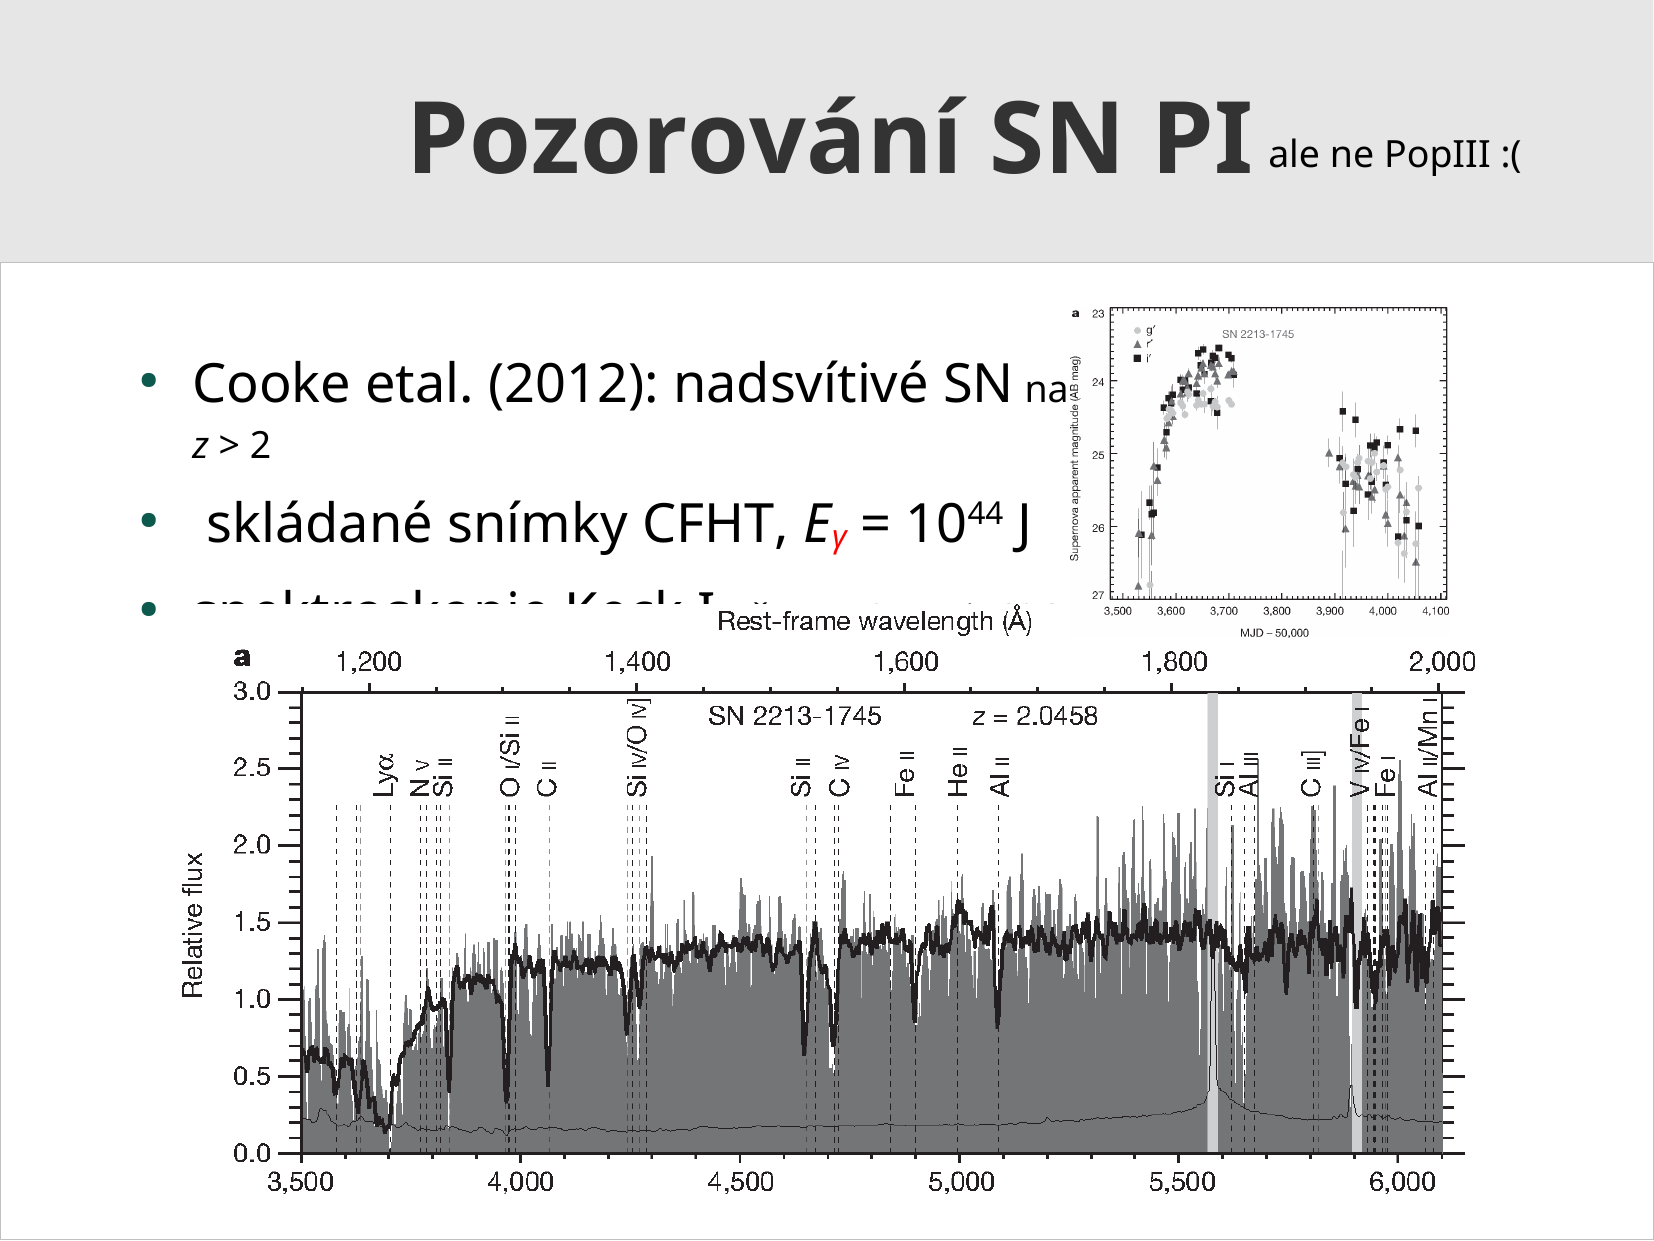

# Pozorování SN PI
ale ne PopIII :(
Cooke etal. (2012): nadsvítivé SN na z > 2
 skládané snímky CFHT, Eγ = 1044 J
spektroskopie Keck I až po 5,2 yr, tj. 626 d r.f.